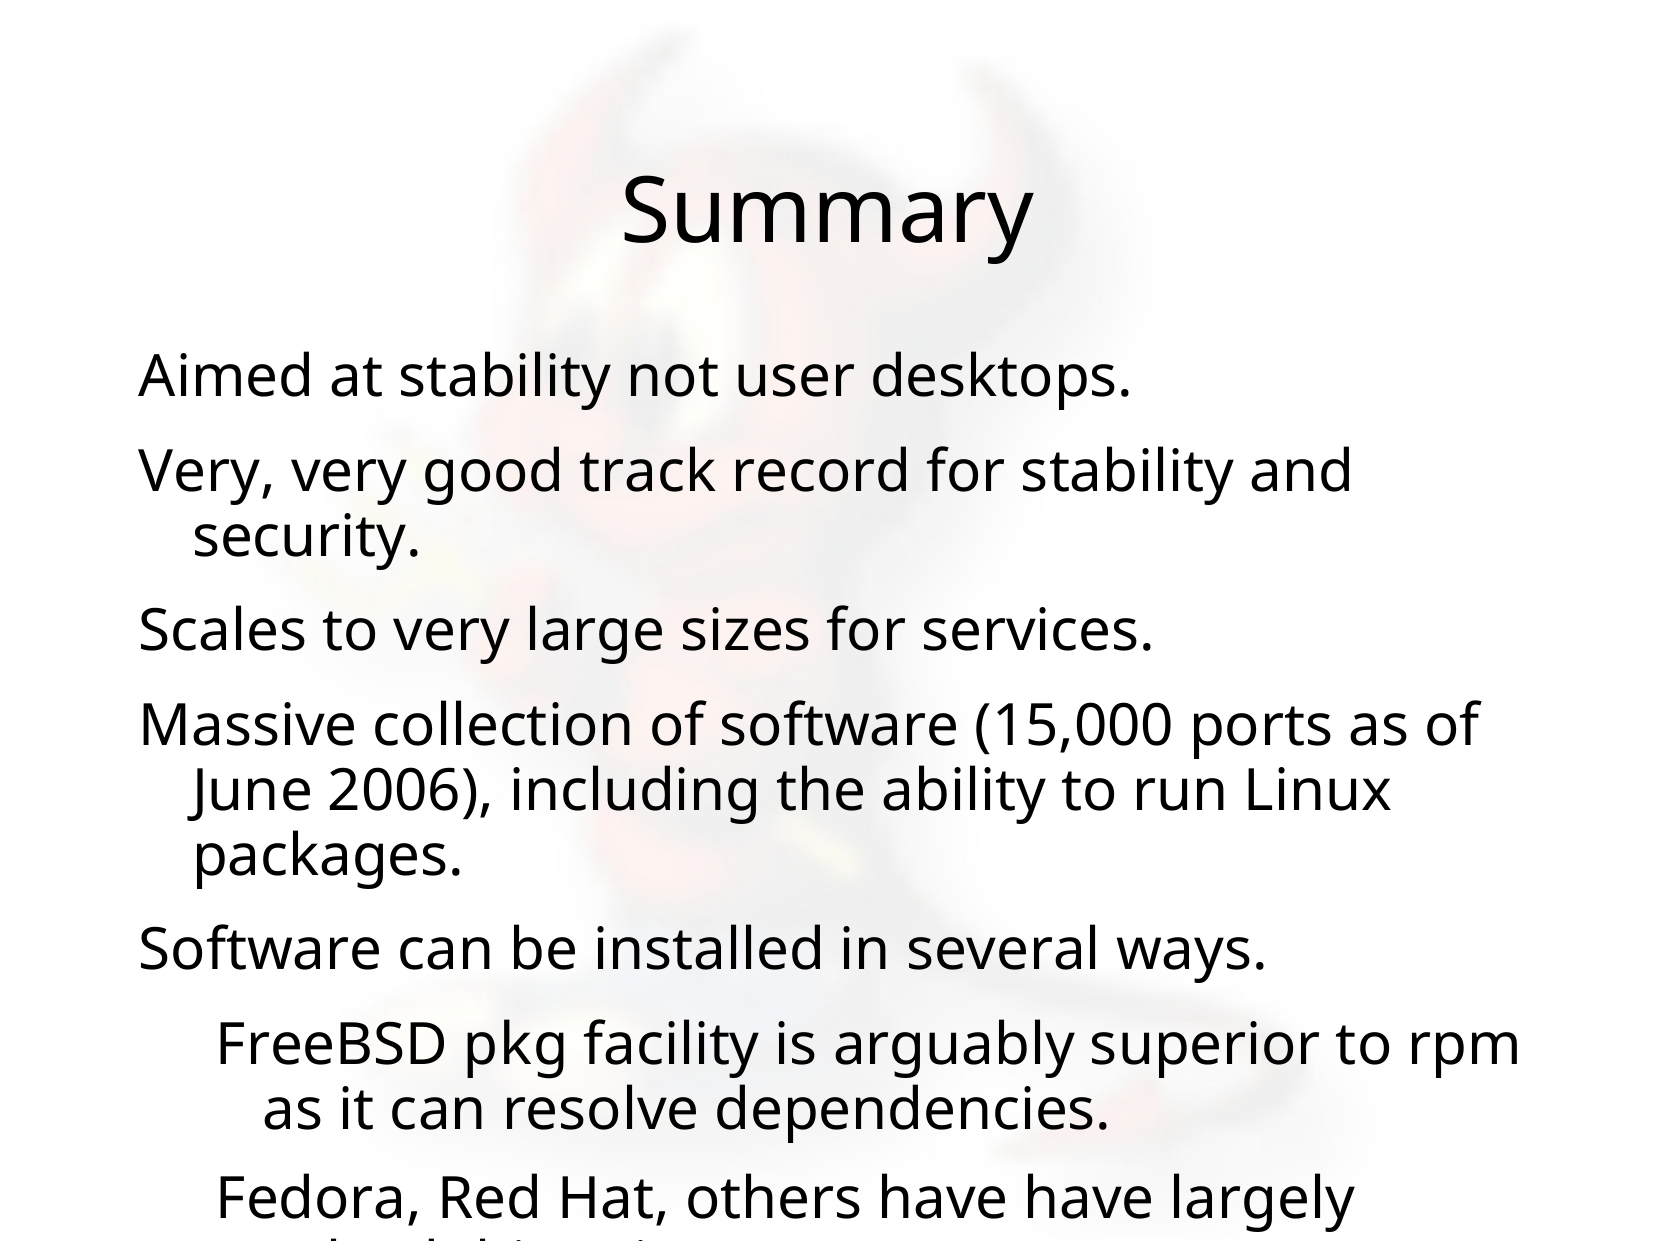

# Summary
Aimed at stability not user desktops.
Very, very good track record for stability and security.
Scales to very large sizes for services.
Massive collection of software (15,000 ports as of June 2006), including the ability to run Linux packages.
Software can be installed in several ways.
FreeBSD pkg facility is arguably superior to rpm as it can resolve dependencies.
Fedora, Red Hat, others have have largely solved this using yum.